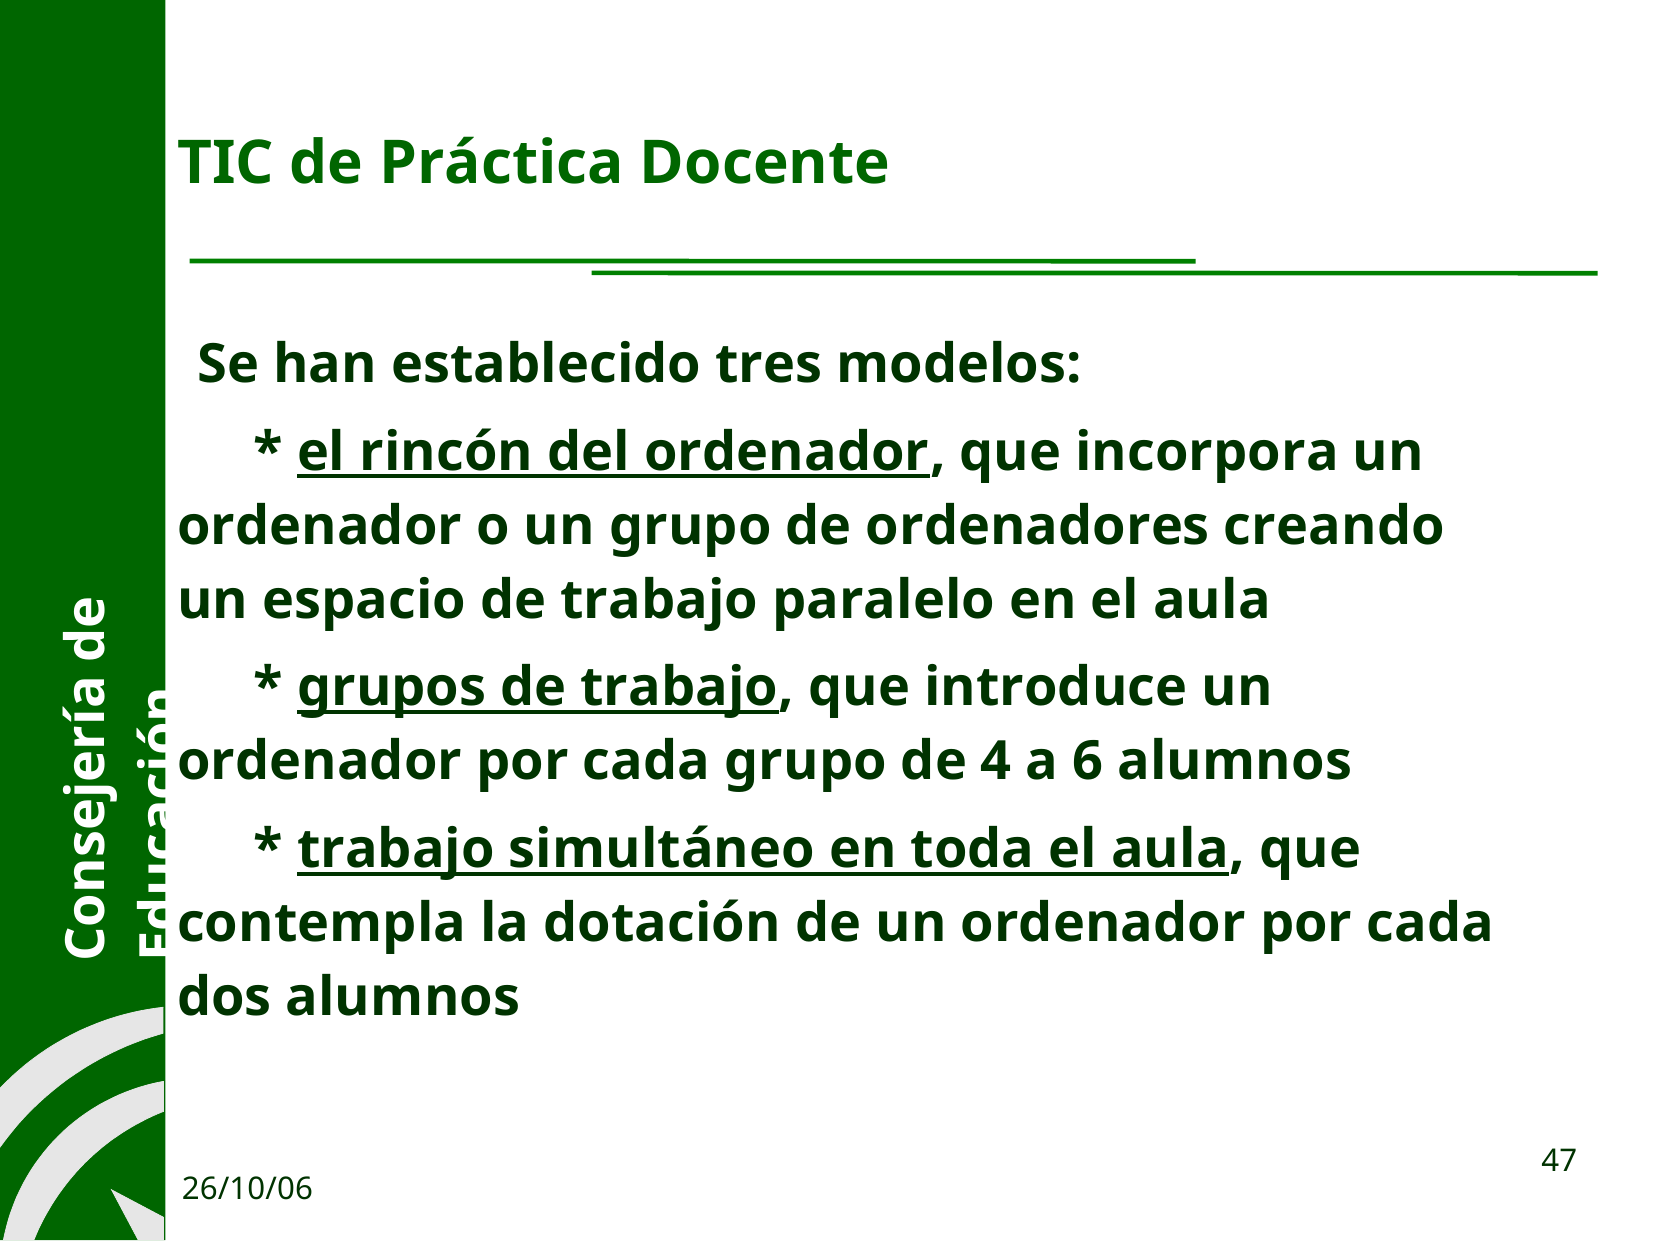

# TIC de Práctica Docente
Se han establecido tres modelos:
 * el rincón del ordenador, que incorpora un ordenador o un grupo de ordenadores creando un espacio de trabajo paralelo en el aula
 * grupos de trabajo, que introduce un ordenador por cada grupo de 4 a 6 alumnos
 * trabajo simultáneo en toda el aula, que contempla la dotación de un ordenador por cada dos alumnos
47